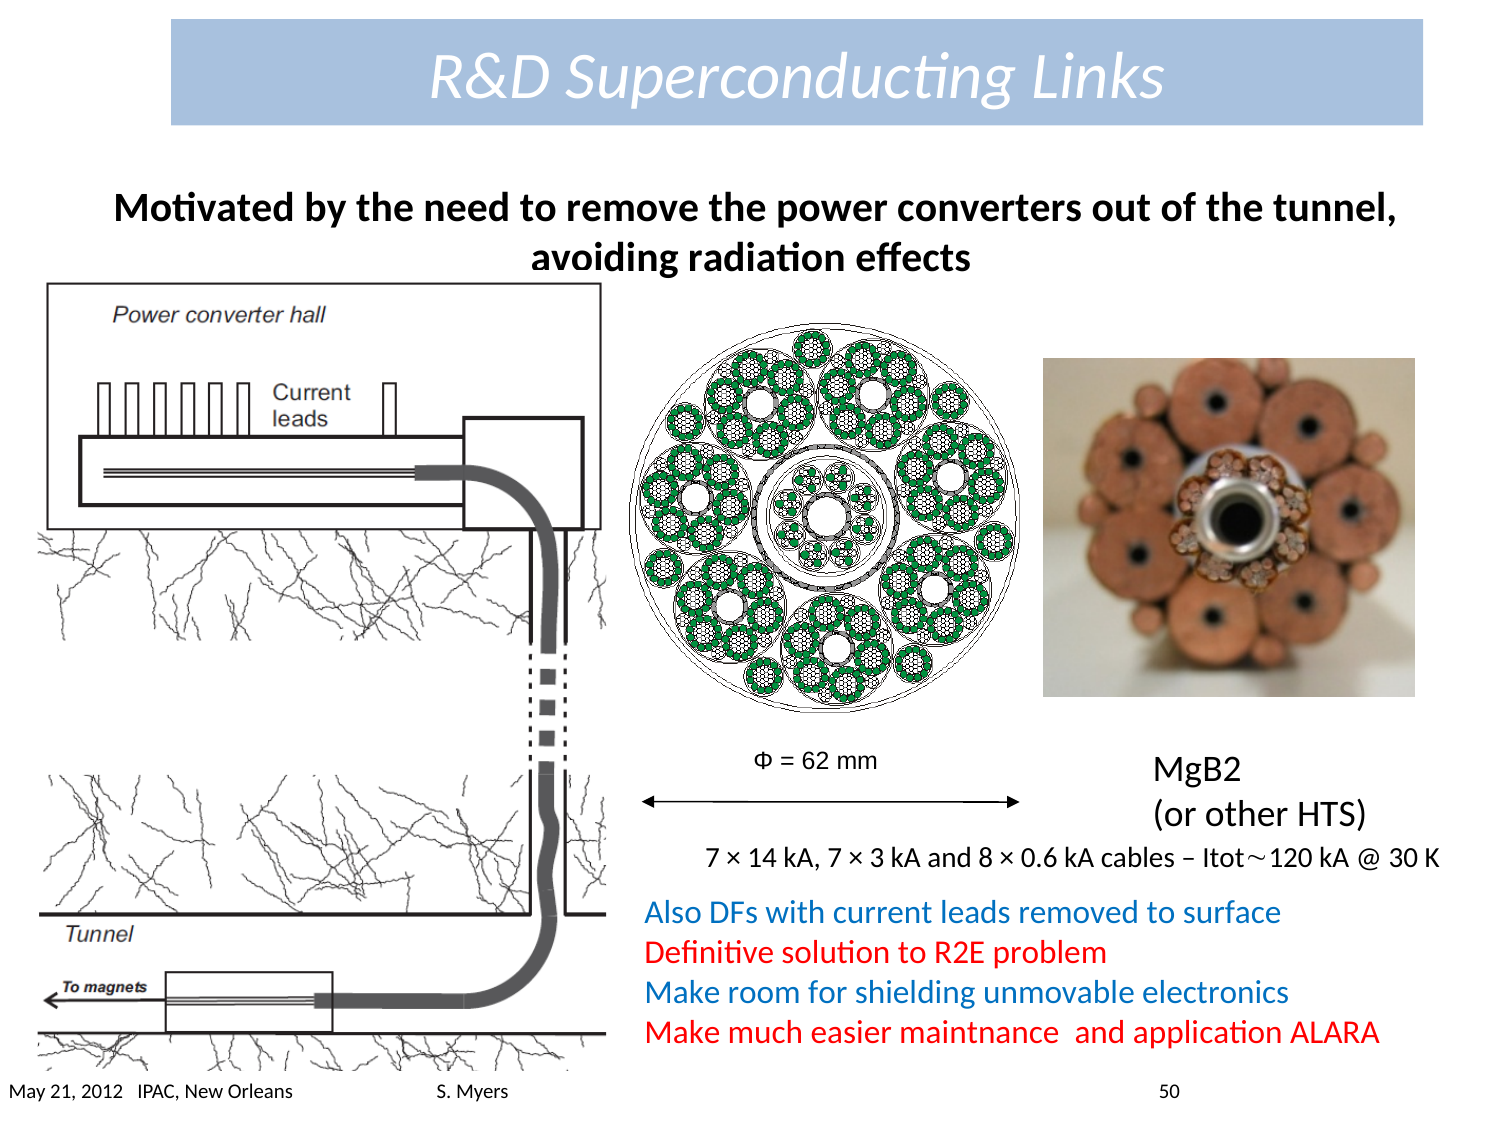

# R&D Superconducting Links
Motivated by the need to remove the power converters out of the tunnel, avoiding radiation effects
Φ = 62 mm
MgB2
(or other HTS)
7 × 14 kA, 7 × 3 kA and 8 × 0.6 kA cables – Itot120 kA @ 30 K
Also DFs with current leads removed to surface
Definitive solution to R2E problem
Make room for shielding unmovable electronics
Make much easier maintnance and application ALARA
May 21, 2012 IPAC, New Orleans
S. Myers